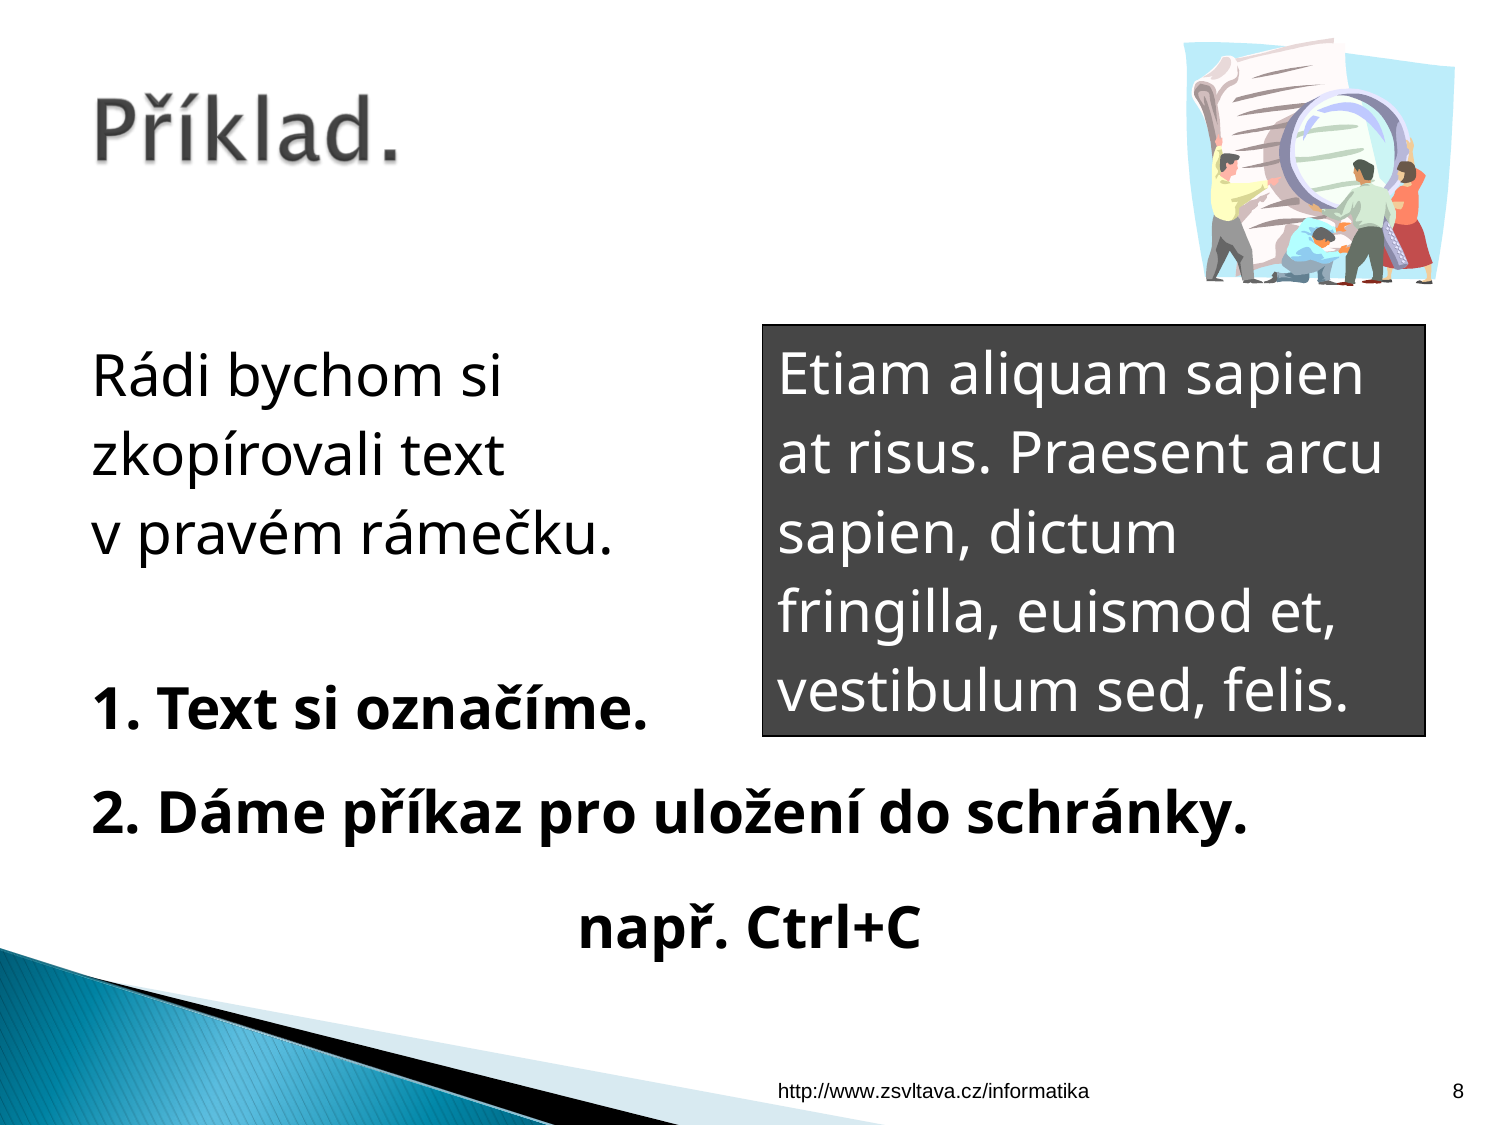

Etiam aliquam sapien at risus. Praesent arcu sapien, dictum fringilla, euismod et, vestibulum sed, felis.
# Rádi bychom si zkopírovali text v pravém rámečku.
1. Text si označíme.
2. Dáme příkaz pro uložení do schránky.
např. Ctrl+C
http://www.zsvltava.cz/informatika